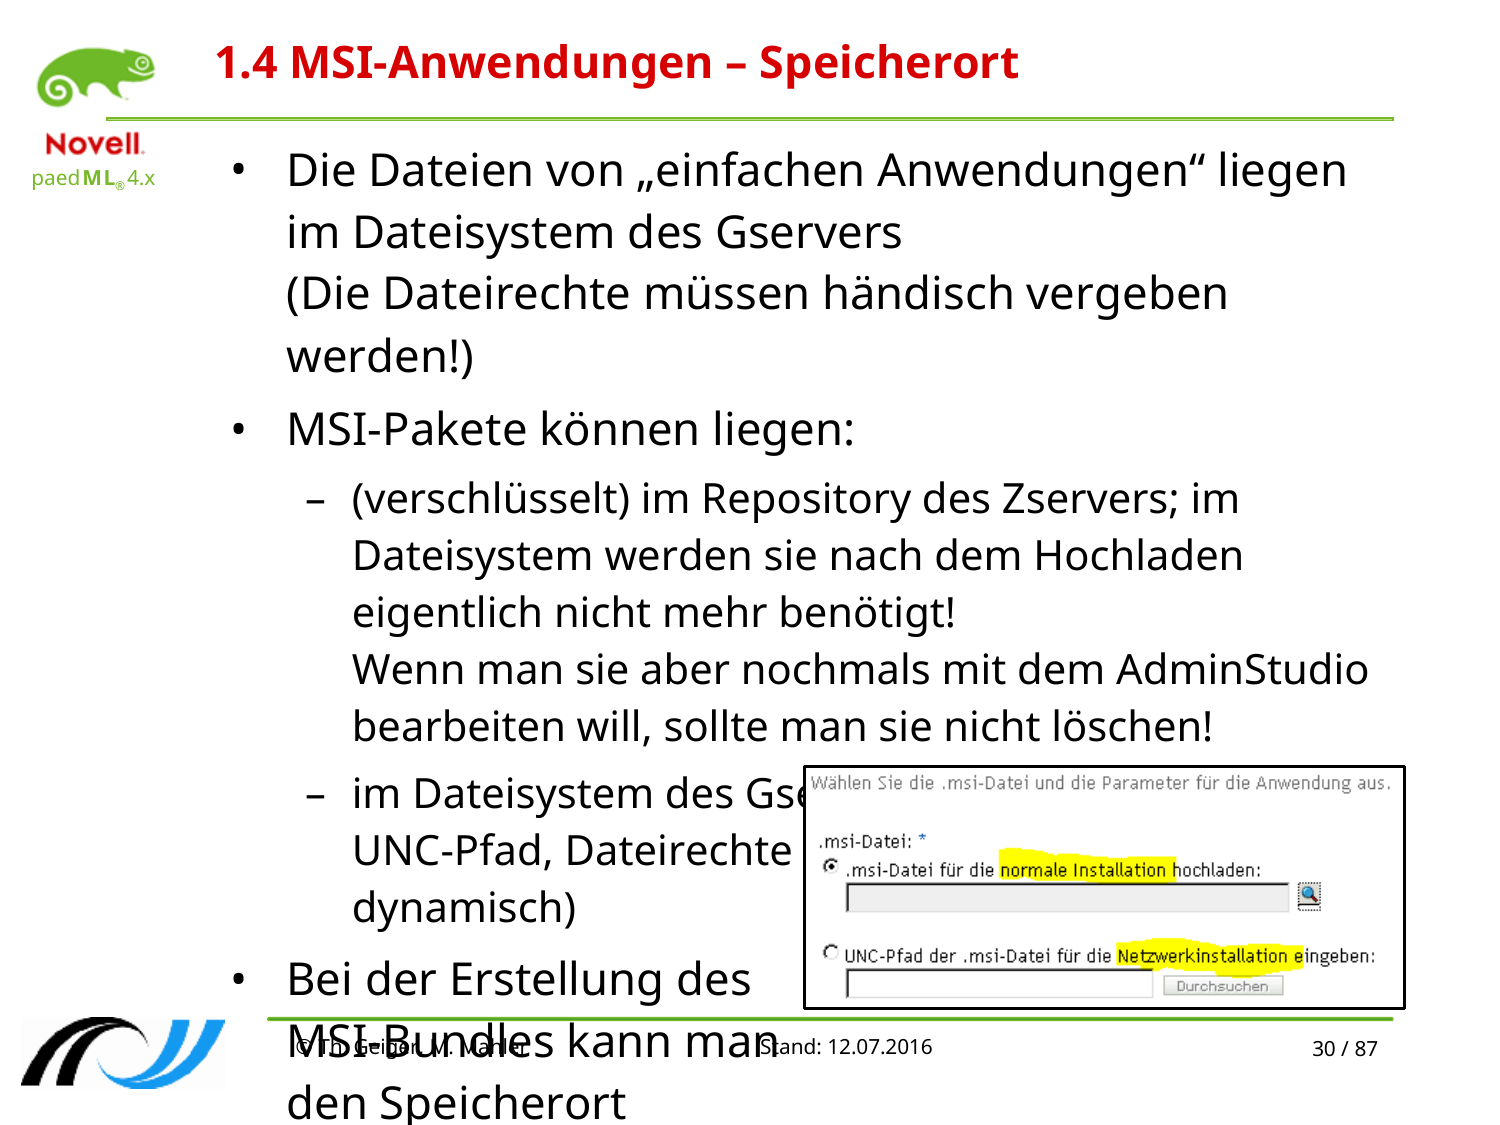

# 1.4 MSI-Anwendungen – Speicherort
Die Dateien von „einfachen Anwendungen“ liegen im Dateisystem des Gservers
(Die Dateirechte müssen händisch vergeben werden!)
MSI-Pakete können liegen:
(verschlüsselt) im Repository des Zservers; im Dateisystem werden sie nach dem Hochladen eigentlich nicht mehr benötigt!
Wenn man sie aber nochmals mit dem AdminStudio bearbeiten will, sollte man sie nicht löschen!
im Dateisystem des Gservers („Netzwerkinstallation“, UNC-Pfad, Dateirechte nötig, händisch oder dynamisch)
Bei der Erstellung des
MSI-Bundles kann man
den Speicherort
auswählen:
© Th. Geiger, M. Mahler
12.07.2016
30